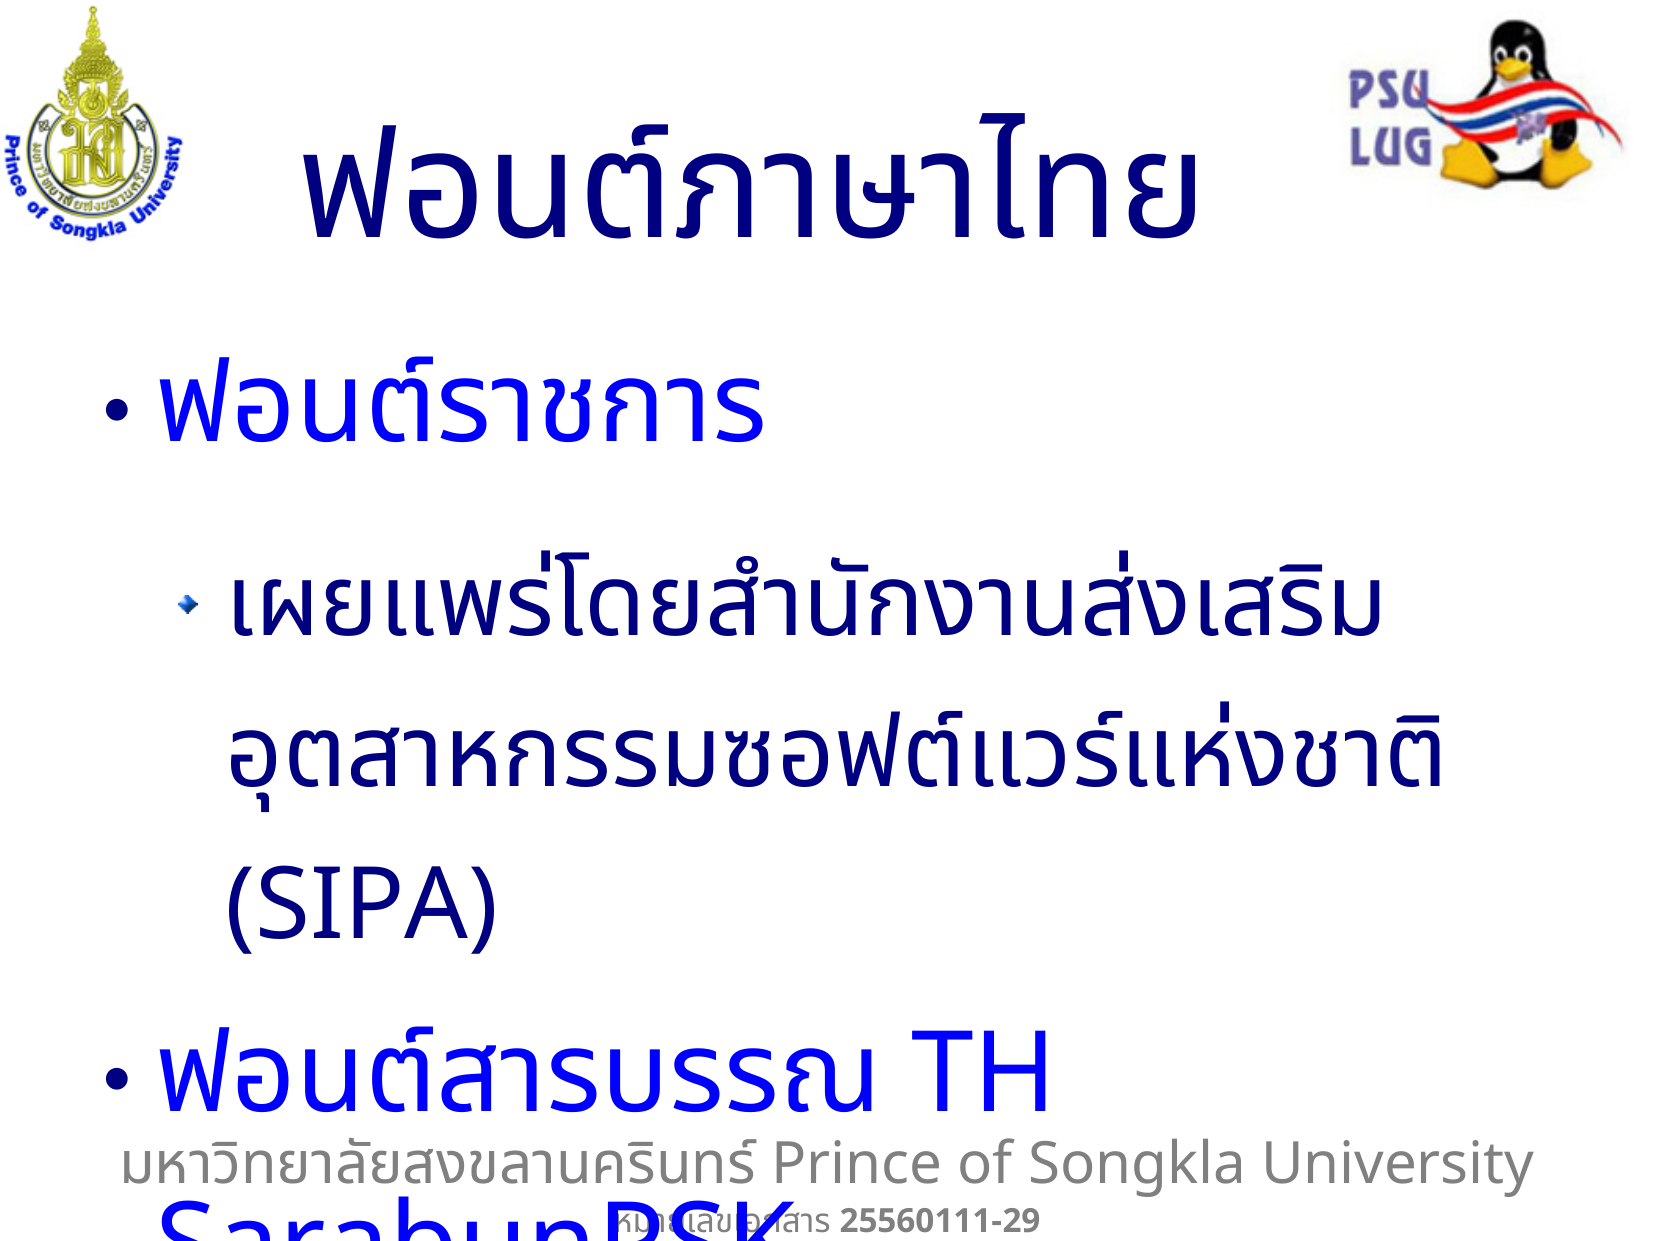

# ฟอนต์ภาษาไทย
ฟอนต์ราชการ
เผยแพร่โดยสำนักงานส่งเสริมอุตสาหกรรมซอฟต์แวร์แห่งชาติ (SIPA)
ฟอนต์สารบรรณ TH SarabunPSK
ฟอนต์นิรมิตร TH Niramit AS